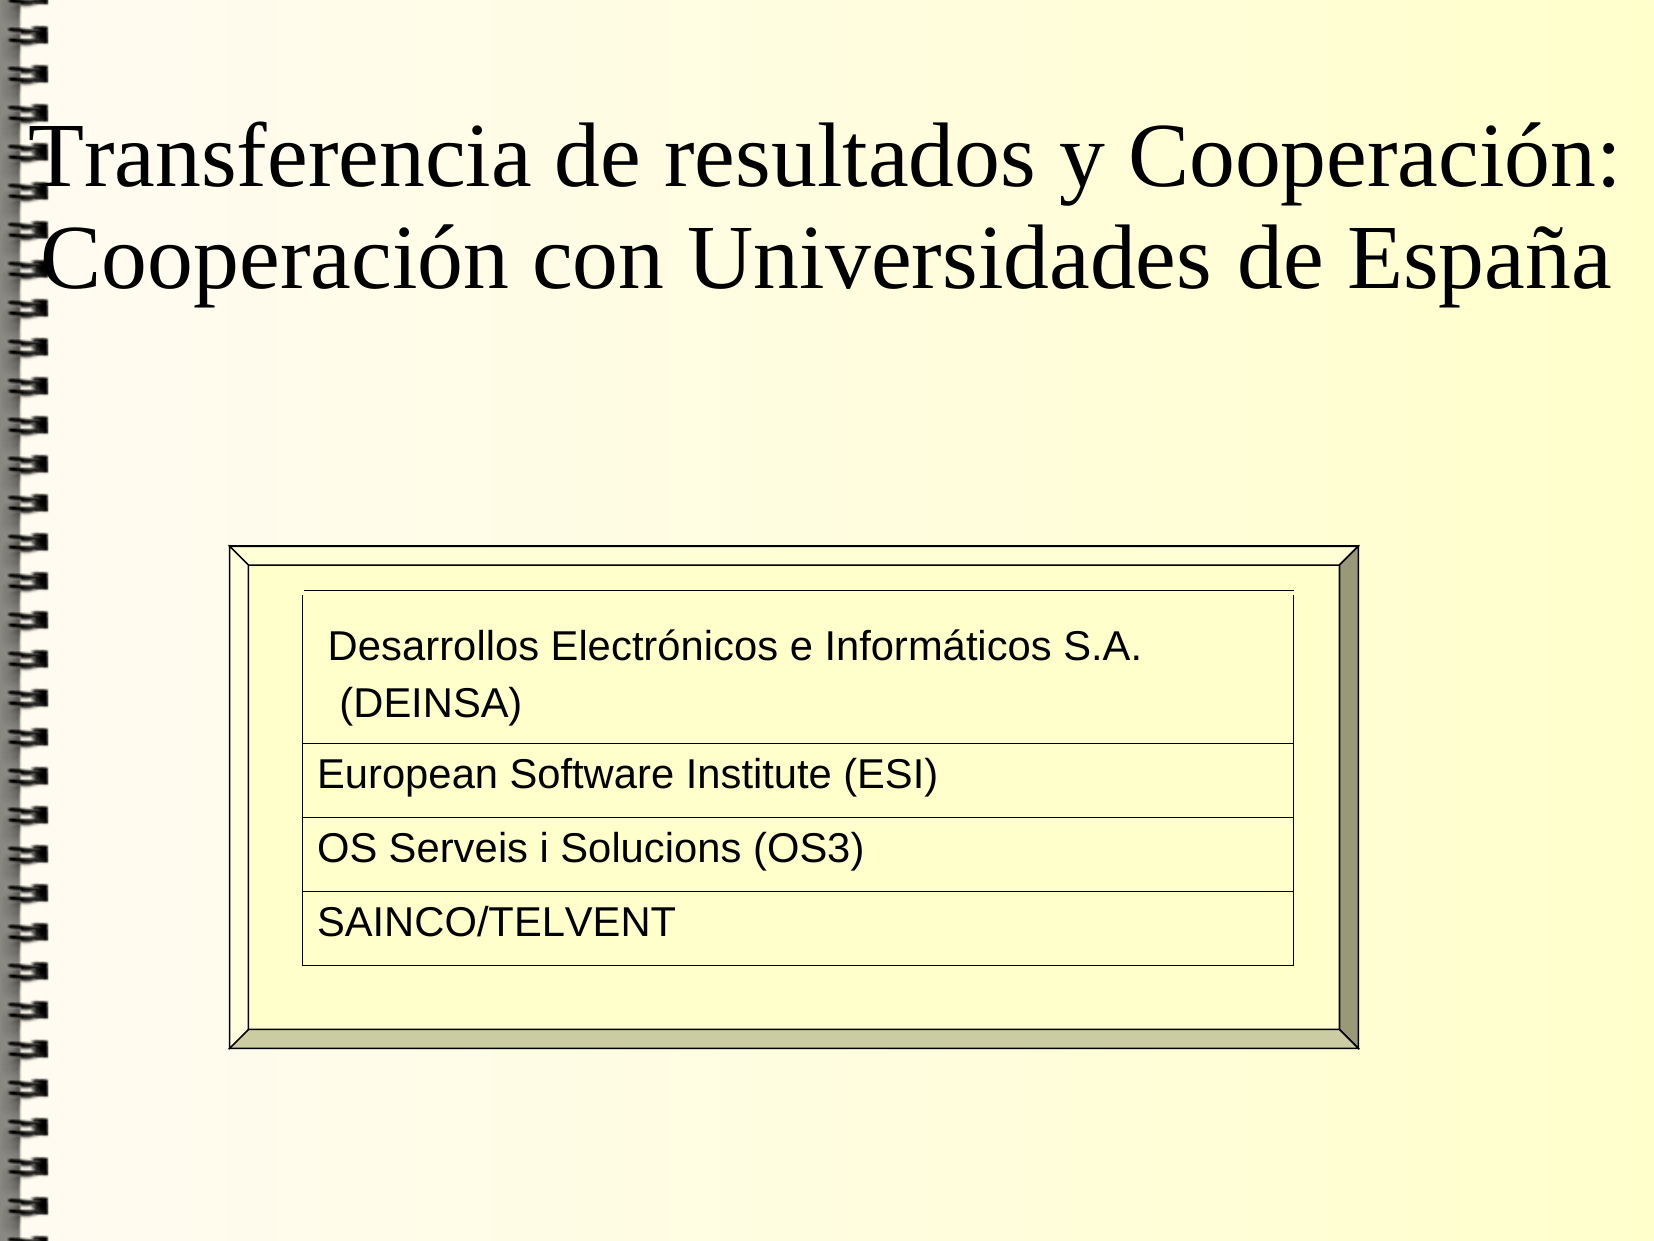

# Transferencia de resultados y Cooperación: Cooperación con Universidades de España
Desarrollos Electrónicos e Informáticos S.A.
 (DEINSA)
European Software Institute (ESI)
OS Serveis i Solucions (OS3)
SAINCO/TELVENT